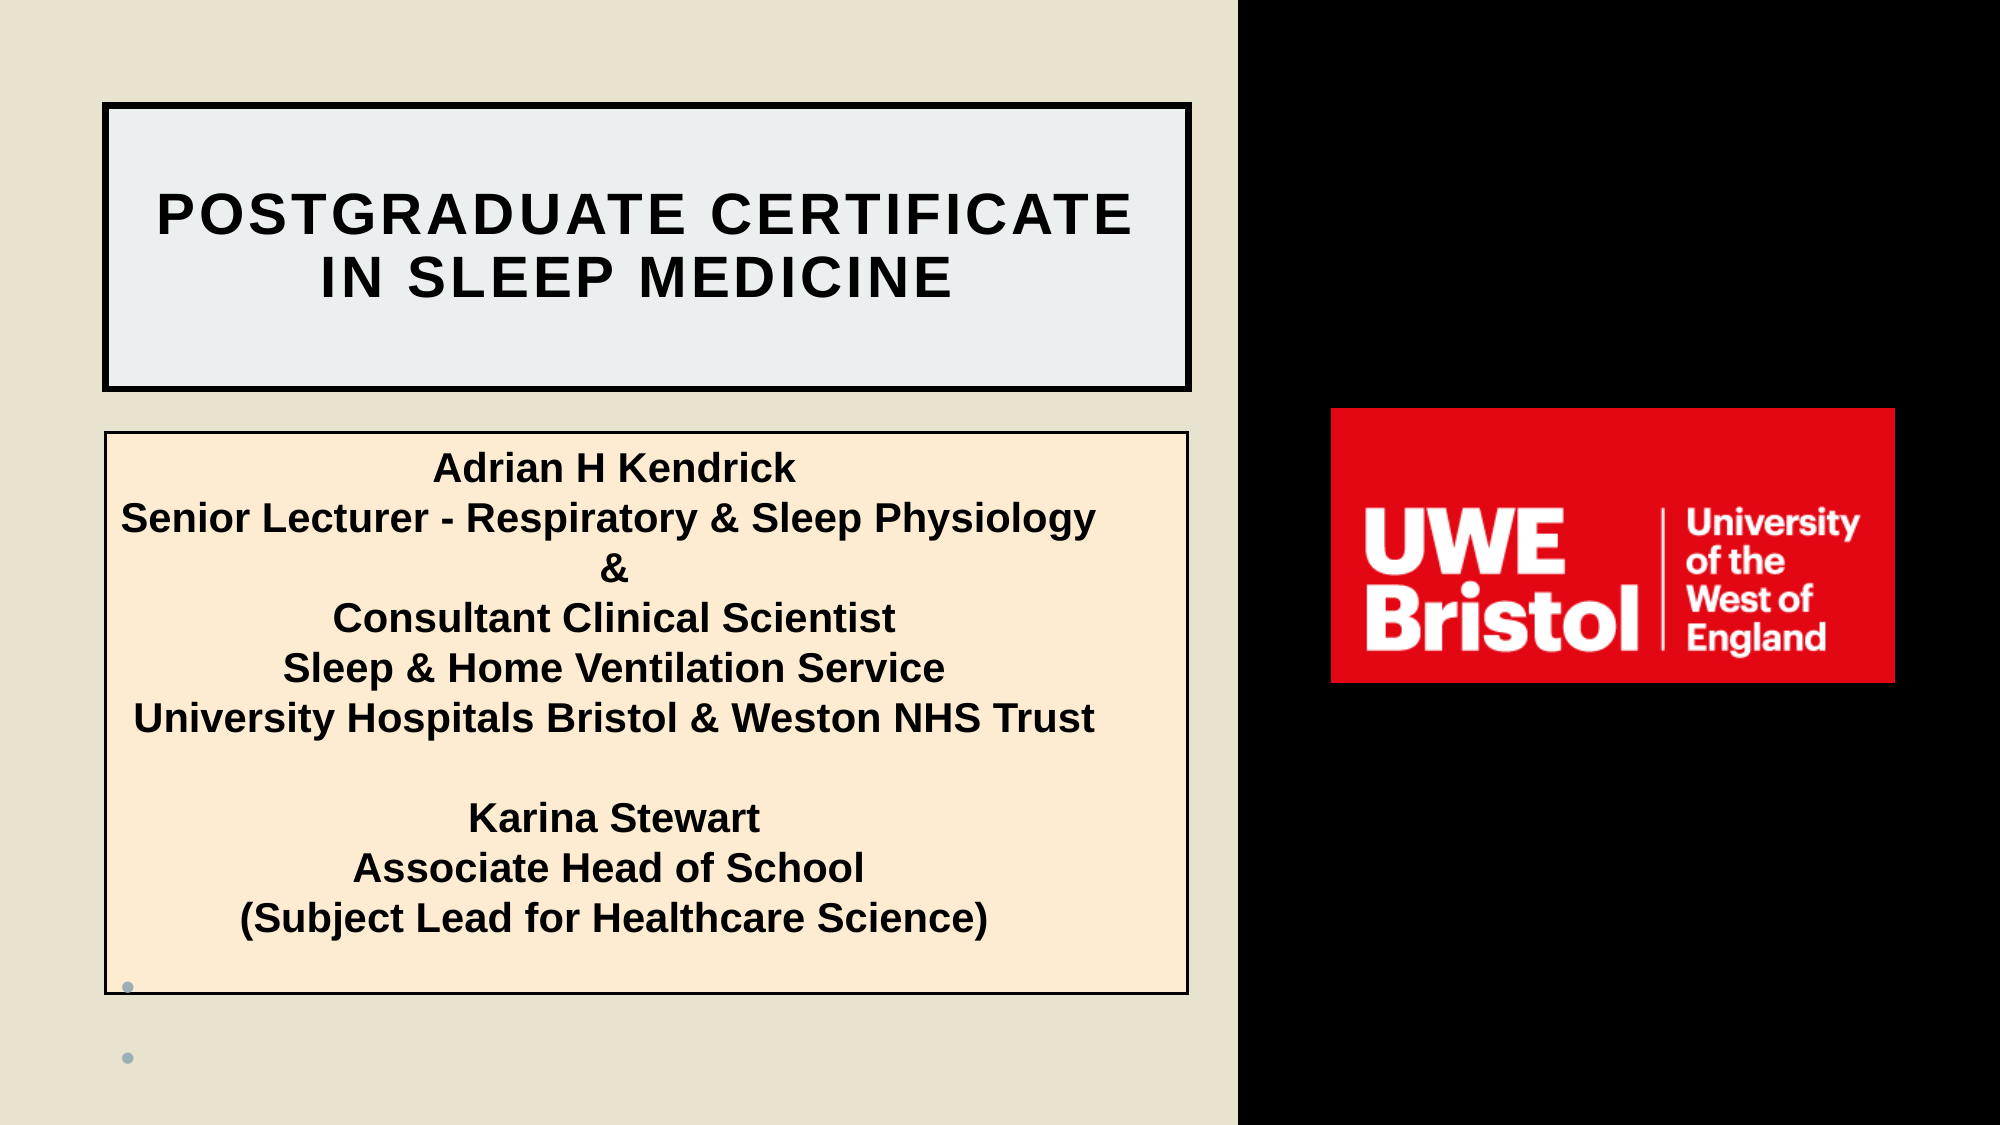

# Postgraduate Certificate in Sleep Medicine
Adrian H Kendrick
Senior Lecturer - Respiratory & Sleep Physiology
&
Consultant Clinical Scientist
Sleep & Home Ventilation Service
University Hospitals Bristol & Weston NHS Trust
Karina Stewart
Associate Head of School
(Subject Lead for Healthcare Science)